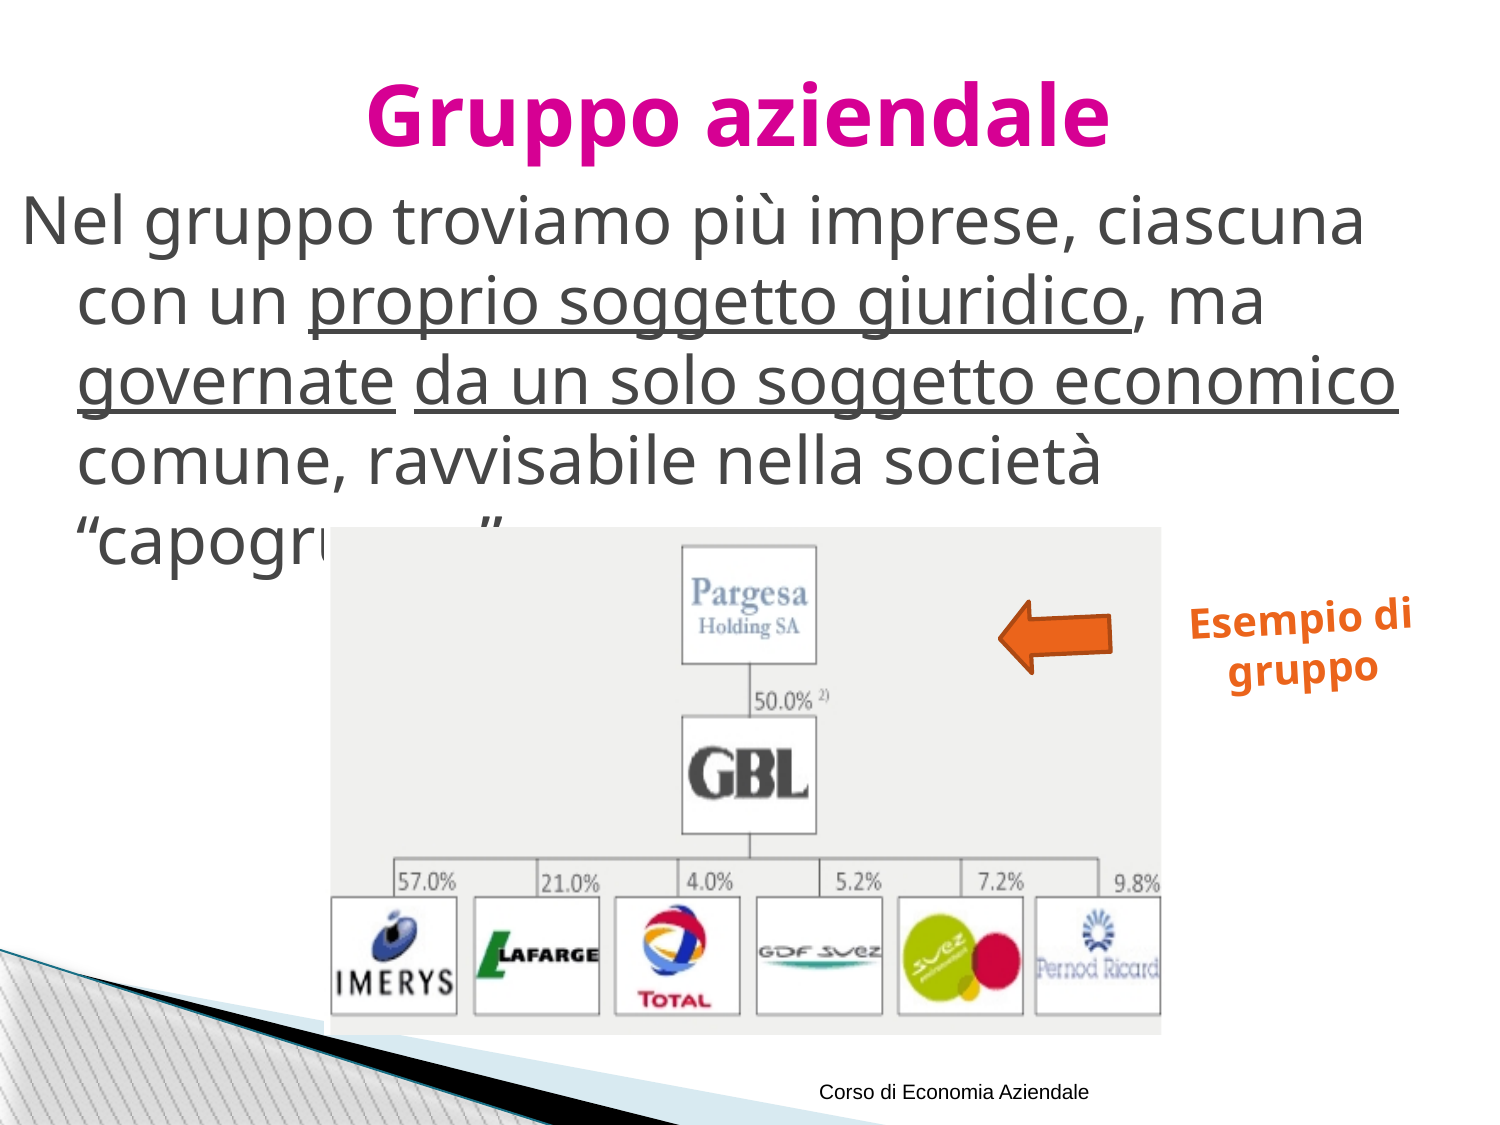

# Gruppo aziendale
Nel gruppo troviamo più imprese, ciascuna con un proprio soggetto giuridico, ma governate da un solo soggetto economico comune, ravvisabile nella società “capogruppo”.
Esempio di gruppo
Corso di Economia Aziendale